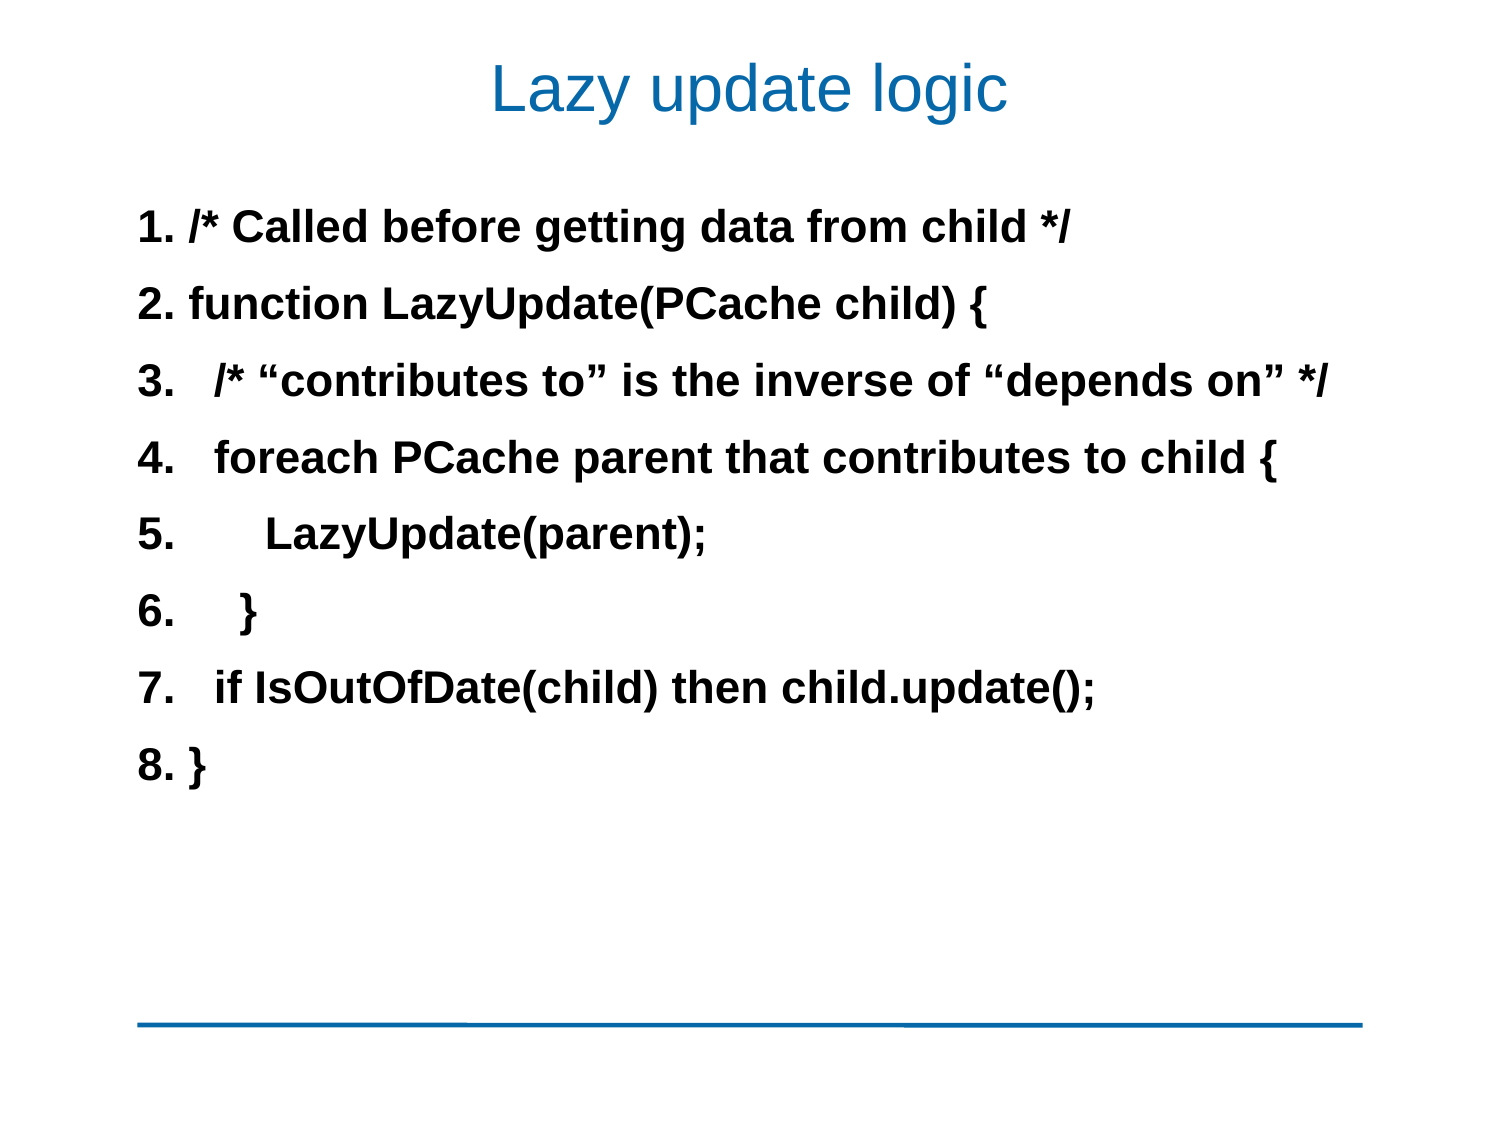

# Lazy update logic
1. /* Called before getting data from child */
2. function LazyUpdate(PCache child) {
3. /* “contributes to” is the inverse of “depends on” */
4. foreach PCache parent that contributes to child {
5. LazyUpdate(parent);
6. }
7. if IsOutOfDate(child) then child.update();
8. }